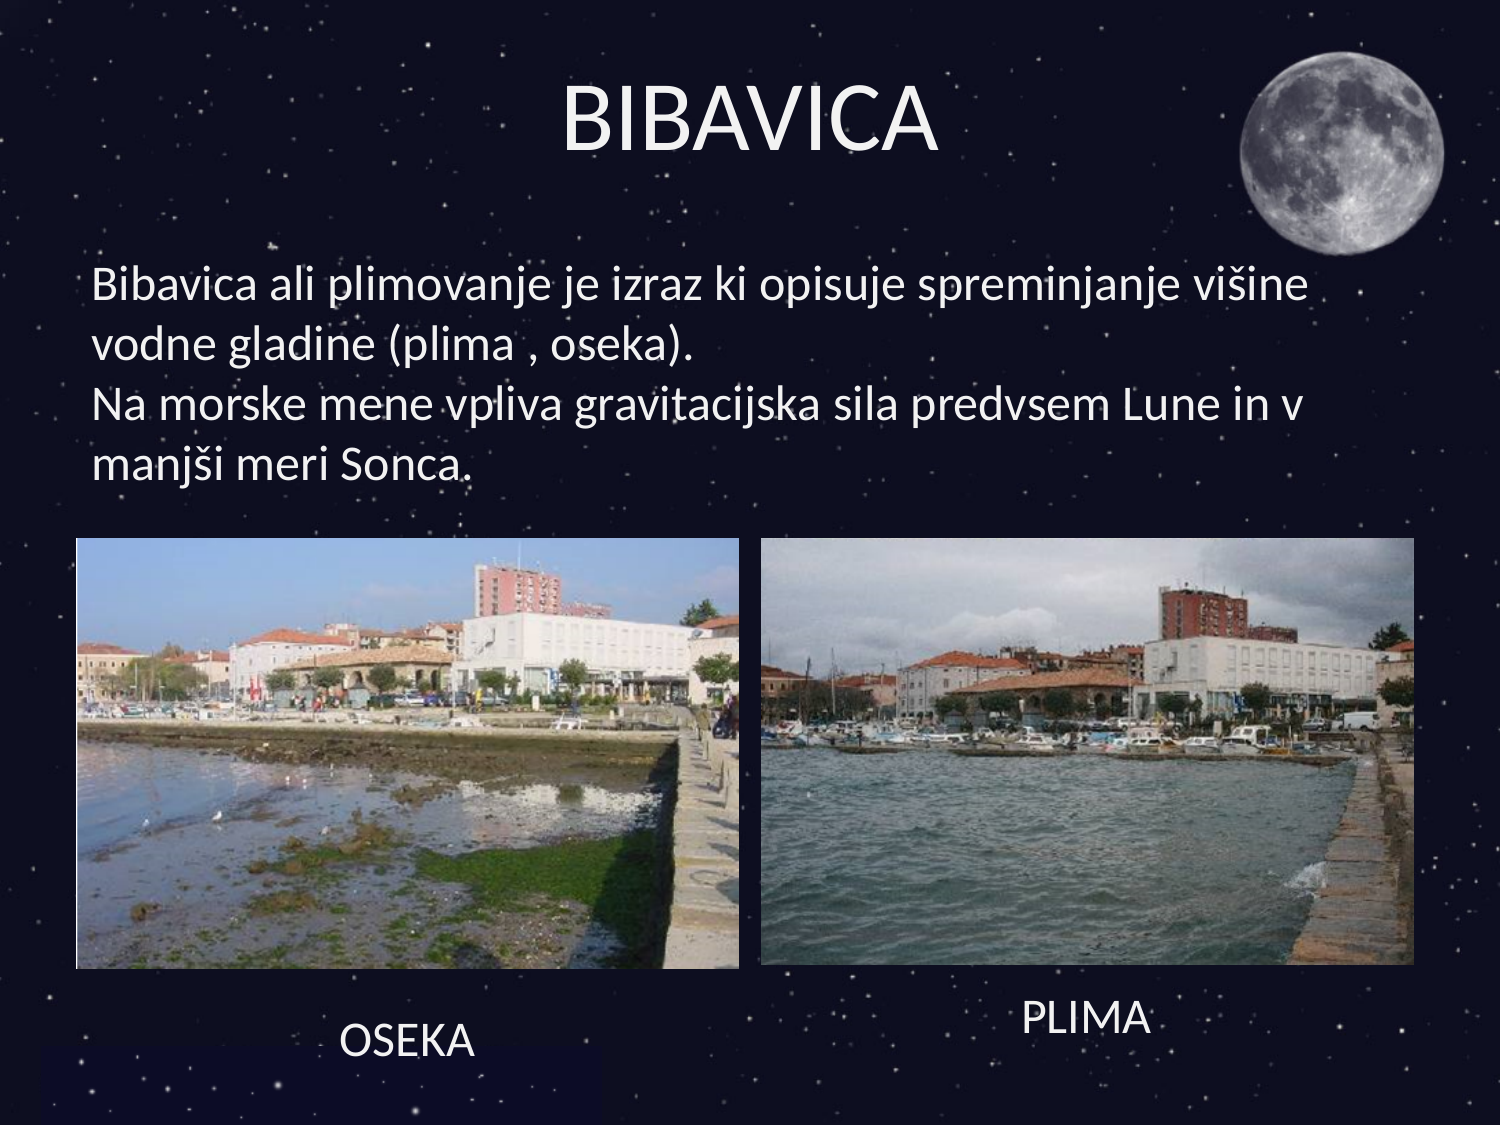

BIBAVICA
Bibavica ali plimovanje je izraz ki opisuje spreminjanje višine vodne gladine (plima , oseka).
Na morske mene vpliva gravitacijska sila predvsem Lune in v manjši meri Sonca.
PLIMA
OSEKA